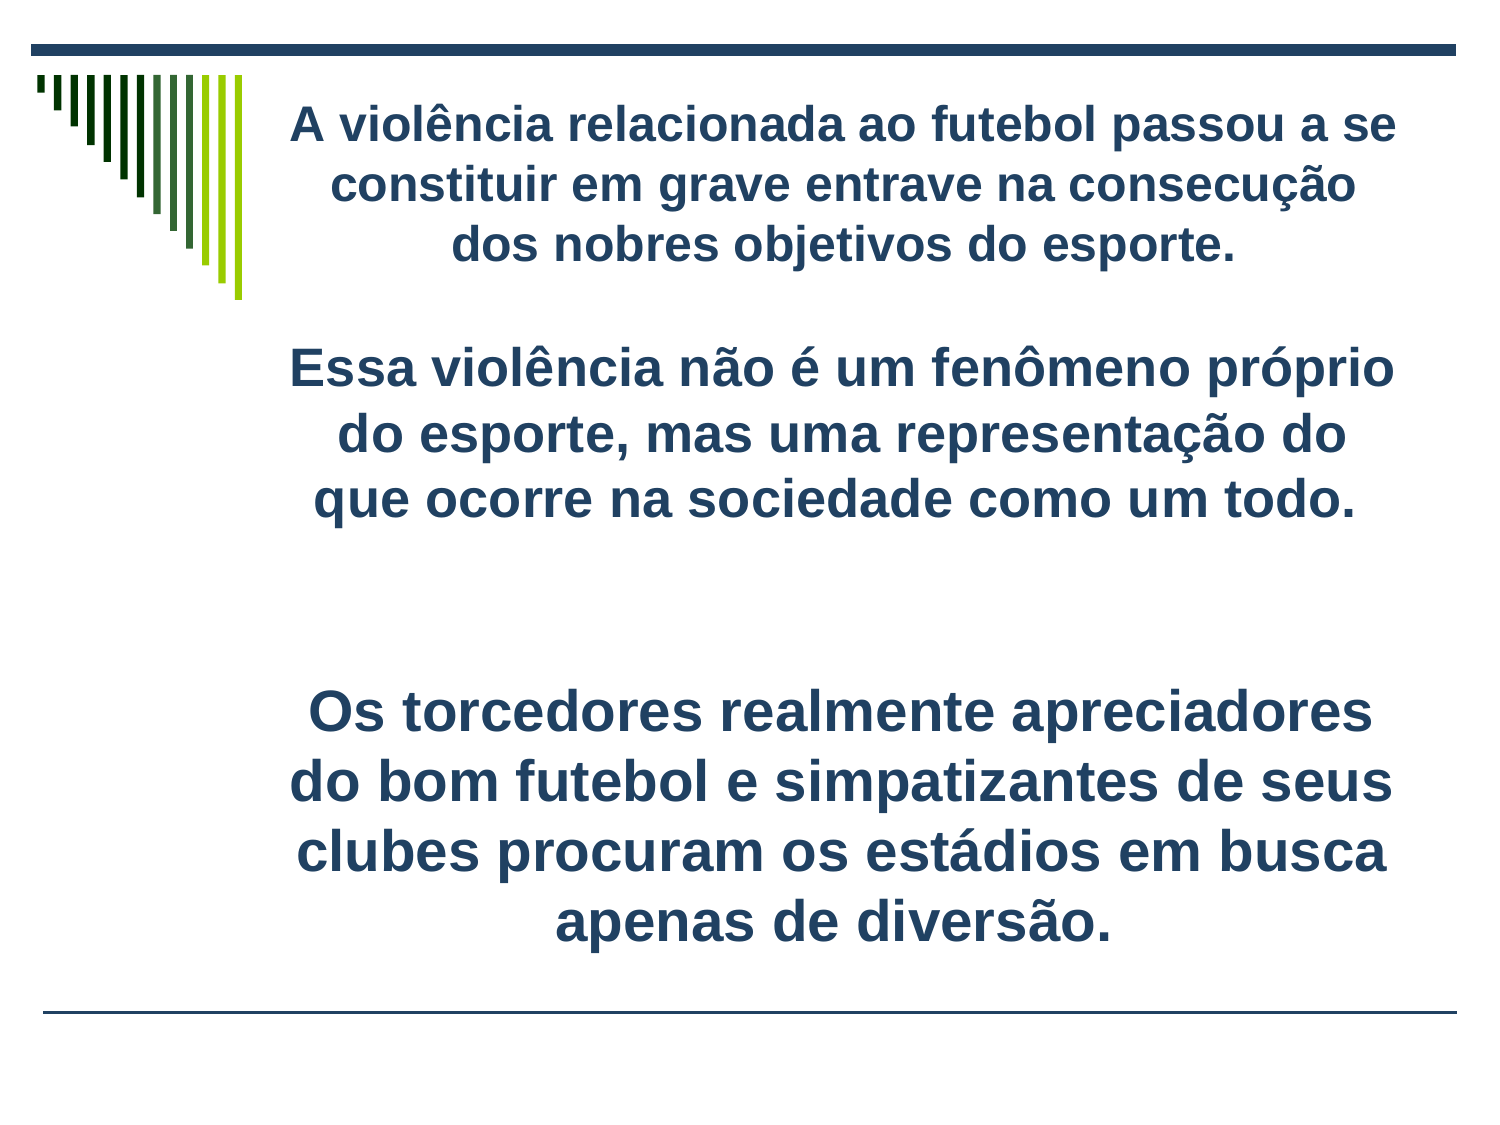

# A violência relacionada ao futebol passou a se constituir em grave entrave na consecução dos nobres objetivos do esporte.
Essa violência não é um fenômeno próprio do esporte, mas uma representação do que ocorre na sociedade como um todo.
Os torcedores realmente apreciadores do bom futebol e simpatizantes de seus clubes procuram os estádios em busca apenas de diversão.